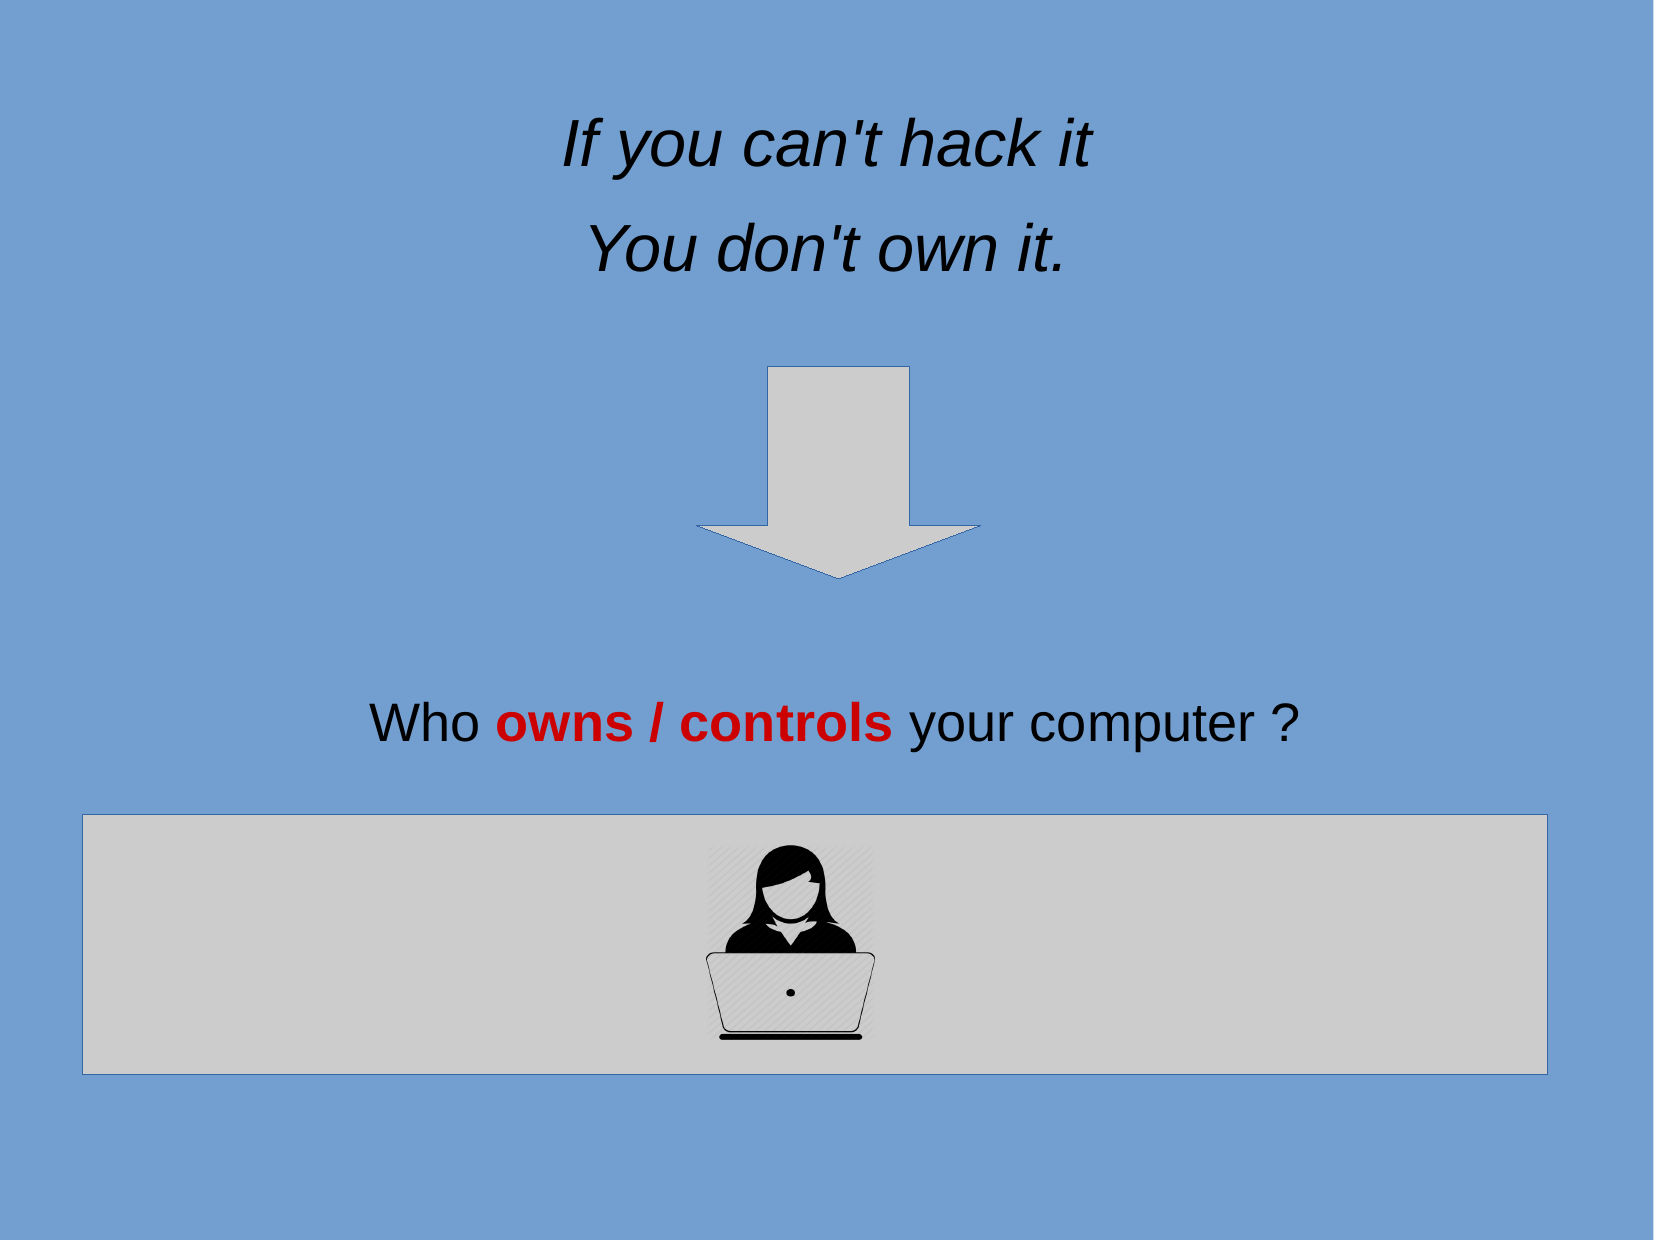

# If you can't hack it
You don't own it.
Who owns / controls your computer ?